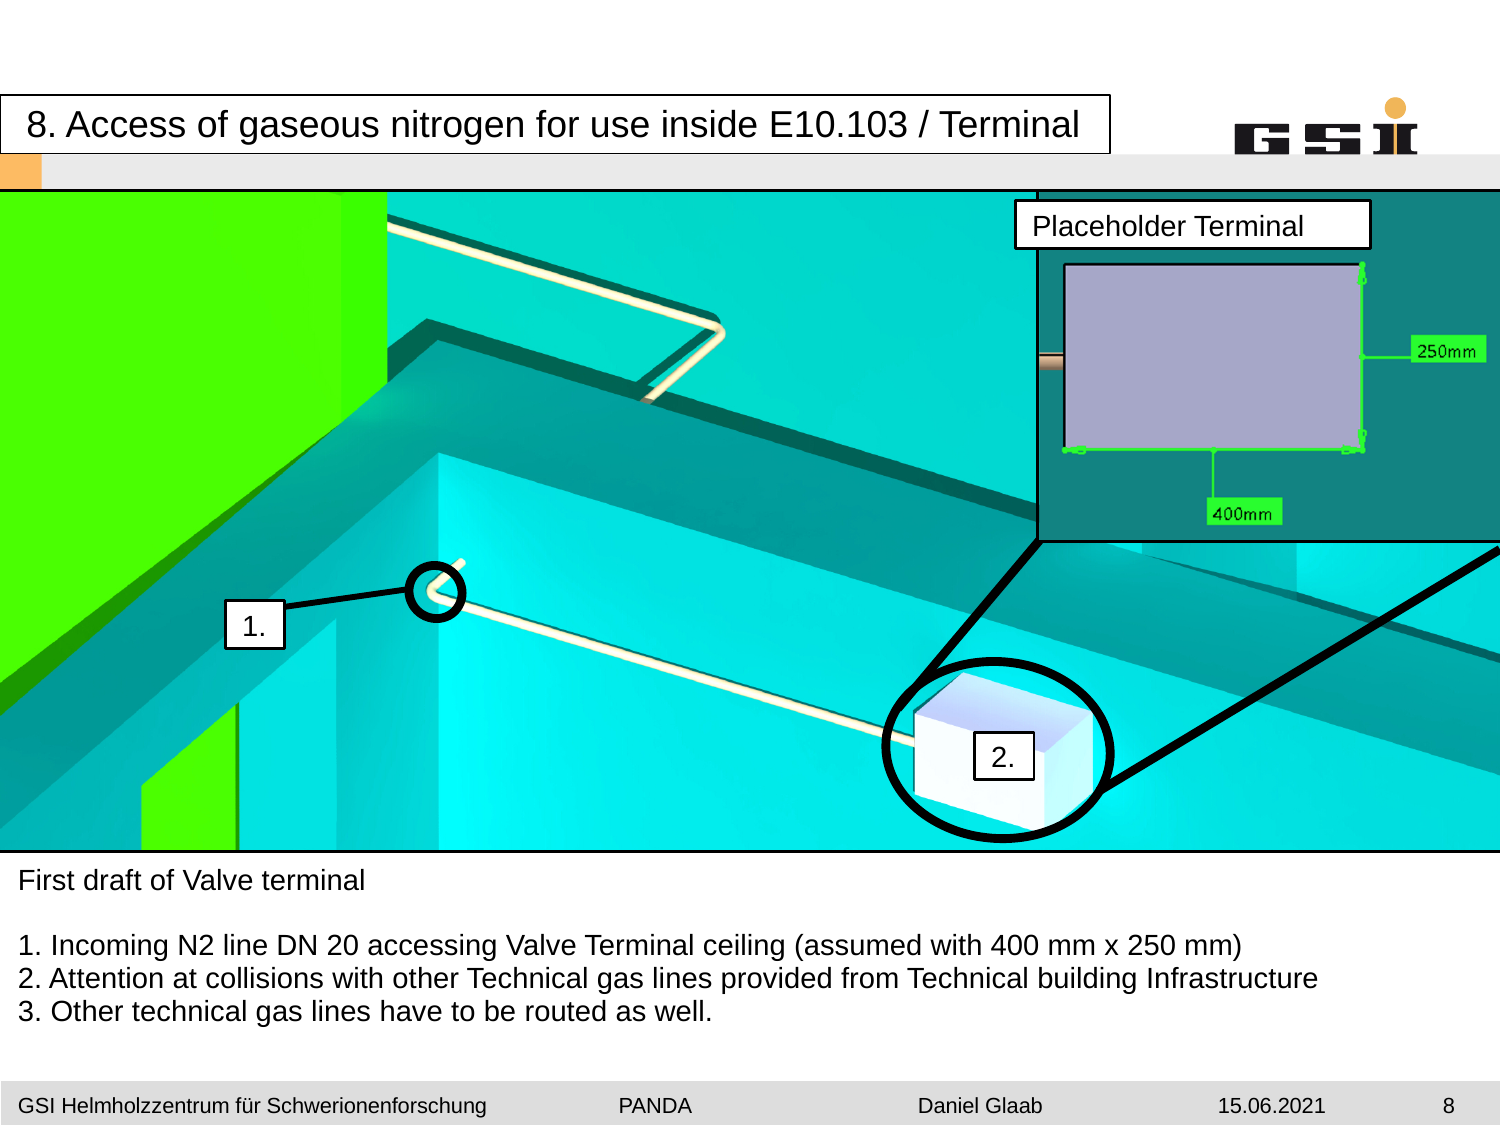

8. Access of gaseous nitrogen for use inside E10.103 / Terminal
Placeholder Terminal
1.
2.
First draft of Valve terminal
1. Incoming N2 line DN 20 accessing Valve Terminal ceiling (assumed with 400 mm x 250 mm)
2. Attention at collisions with other Technical gas lines provided from Technical building Infrastructure
3. Other technical gas lines have to be routed as well.
GSI Helmholzzentrum für Schwerionenforschung PANDA 		Daniel Glaab 		15.06.2021		8